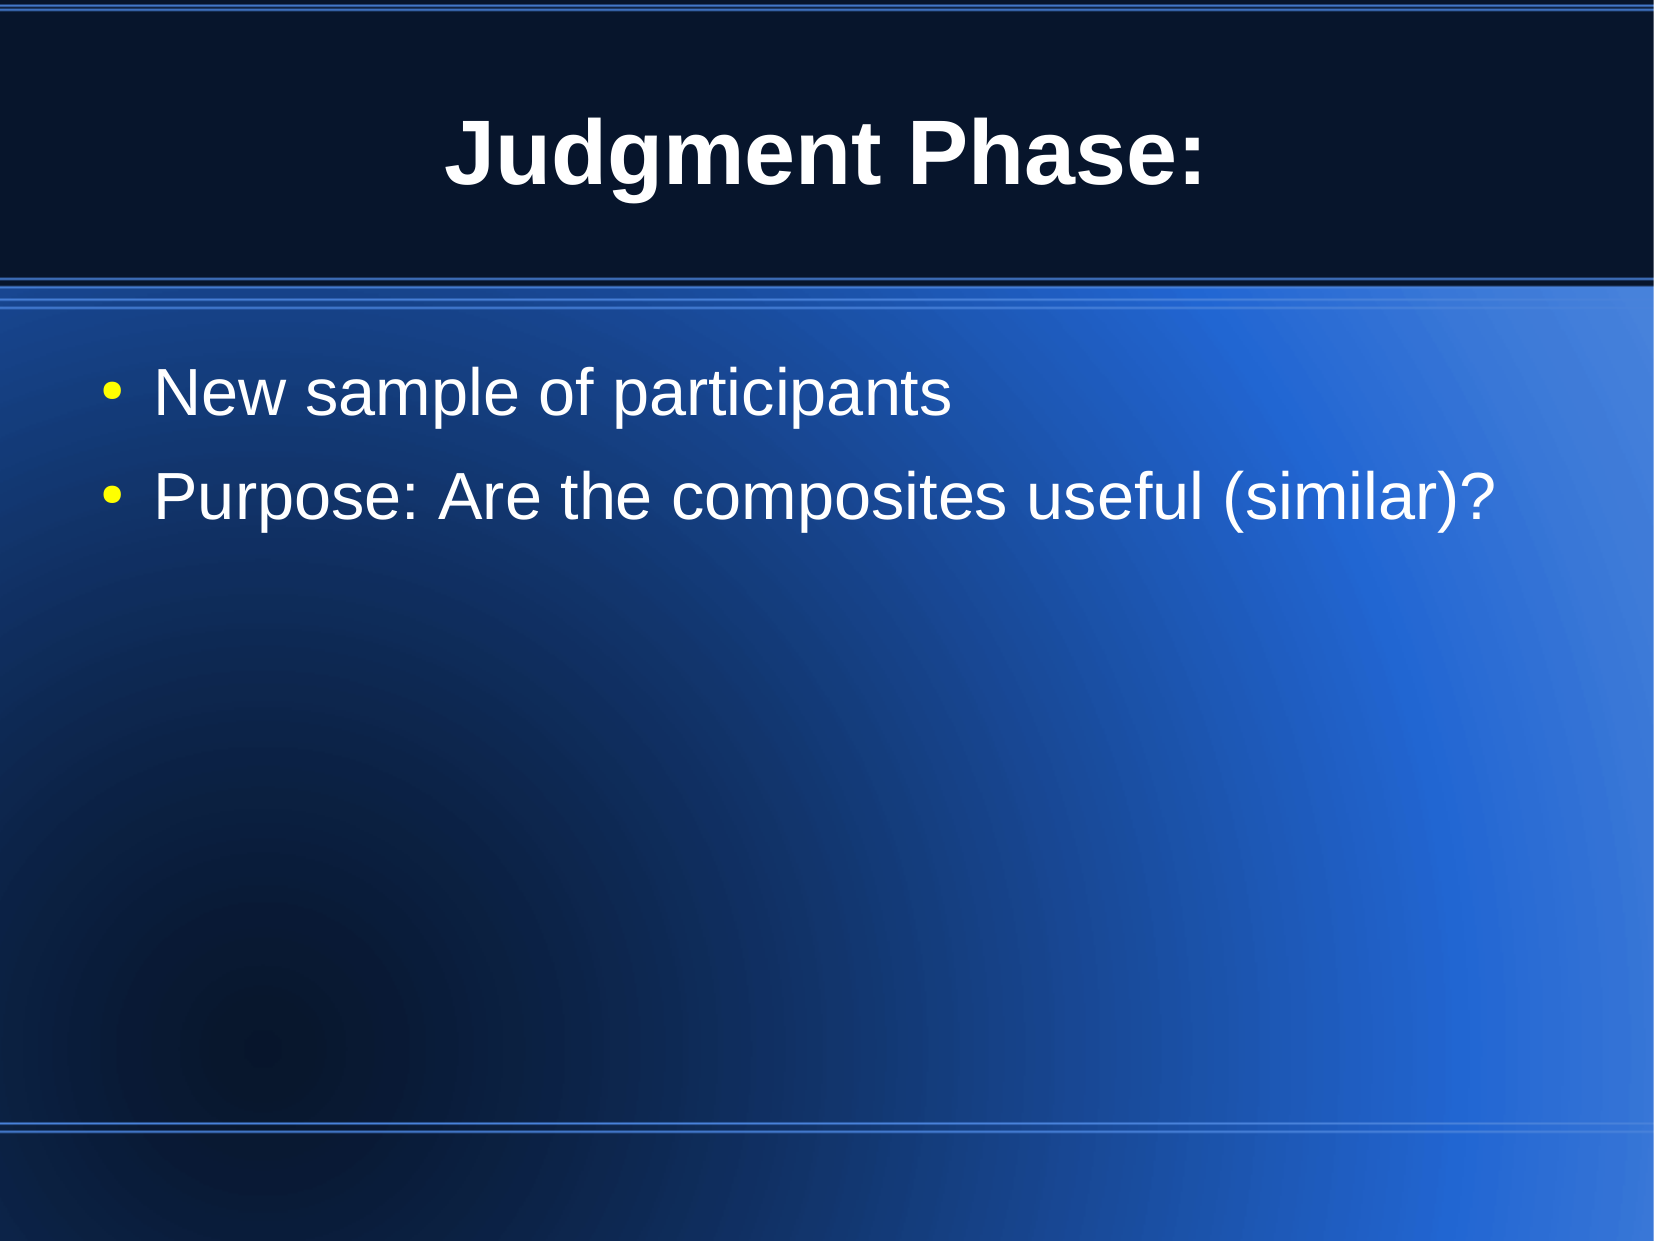

# Judgment Phase:
New sample of participants
Purpose: Are the composites useful (similar)?